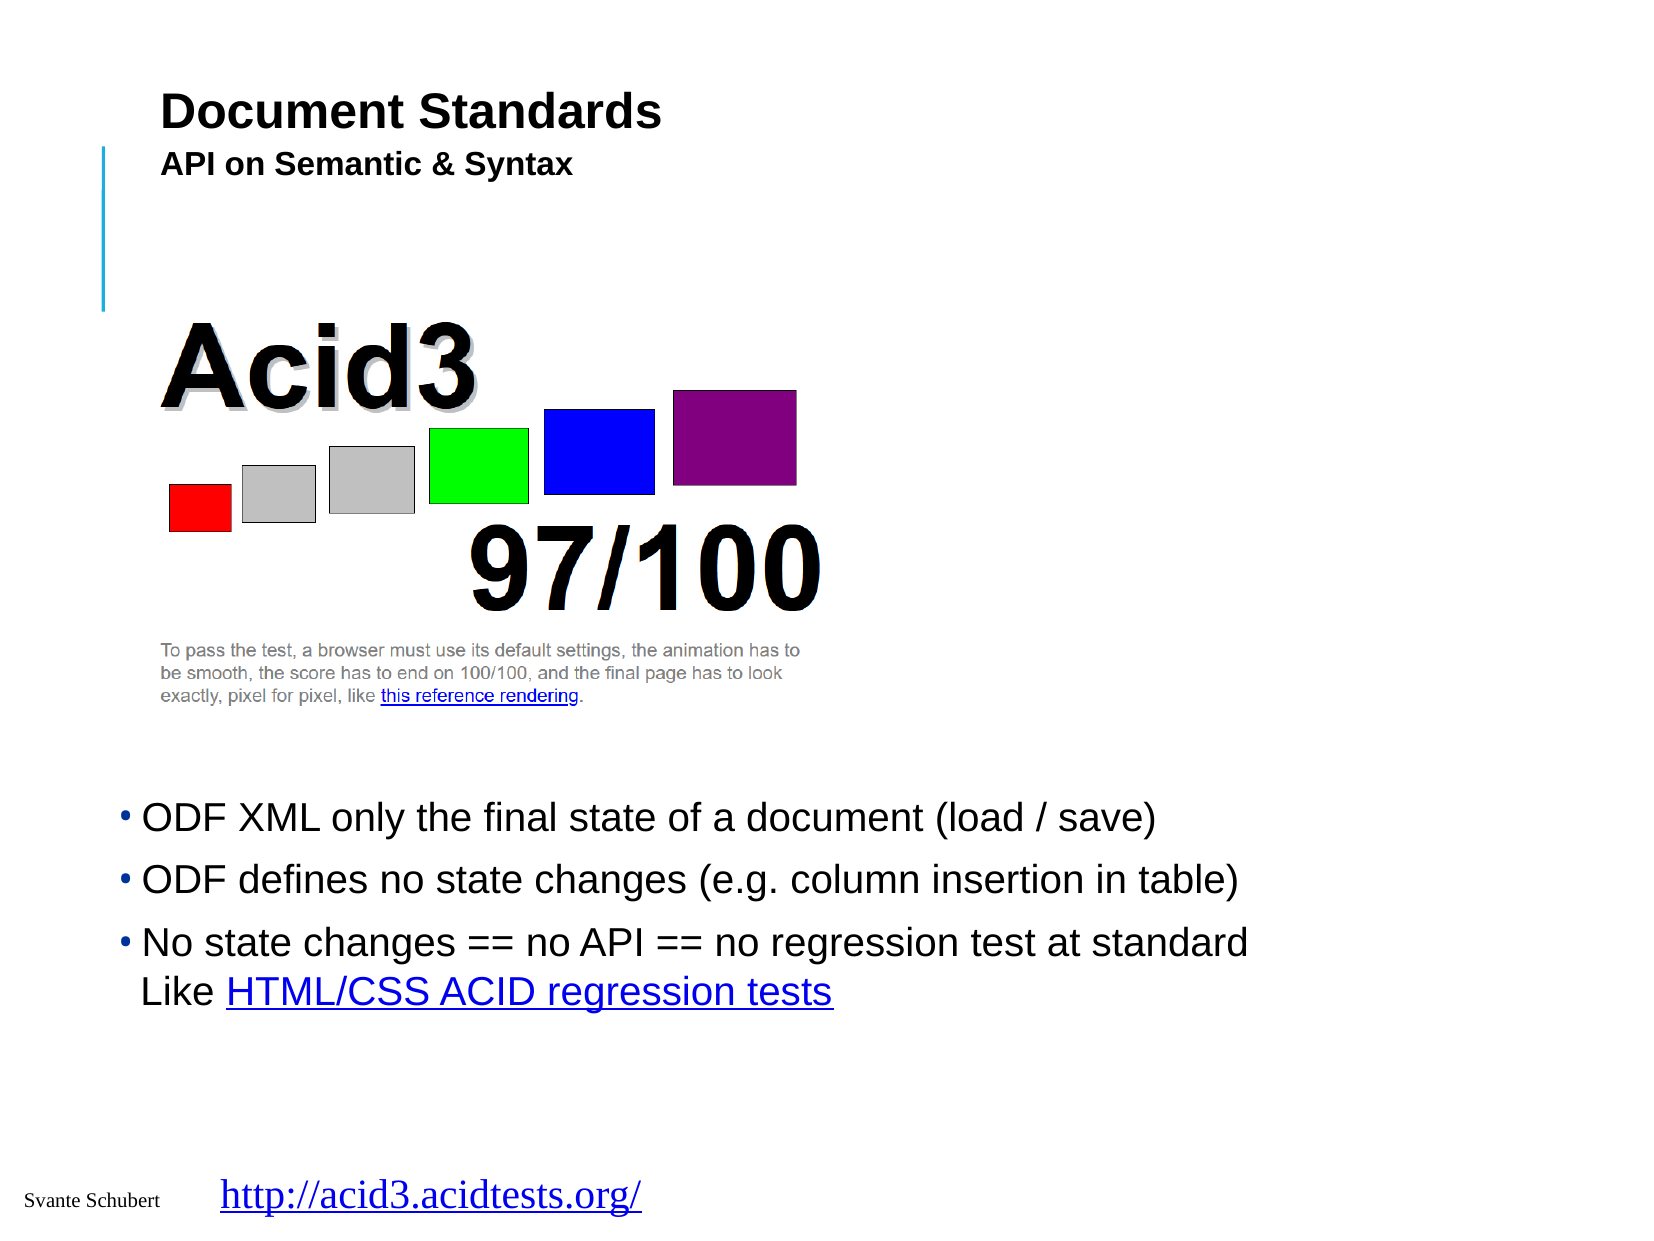

# Document Standards API on Semantic & Syntax
 ODF XML only the final state of a document (load / save)
 ODF defines no state changes (e.g. column insertion in table)
 No state changes == no API == no regression test at standard
 Like HTML/CSS ACID regression tests
http://acid3.acidtests.org/
Svante Schubert